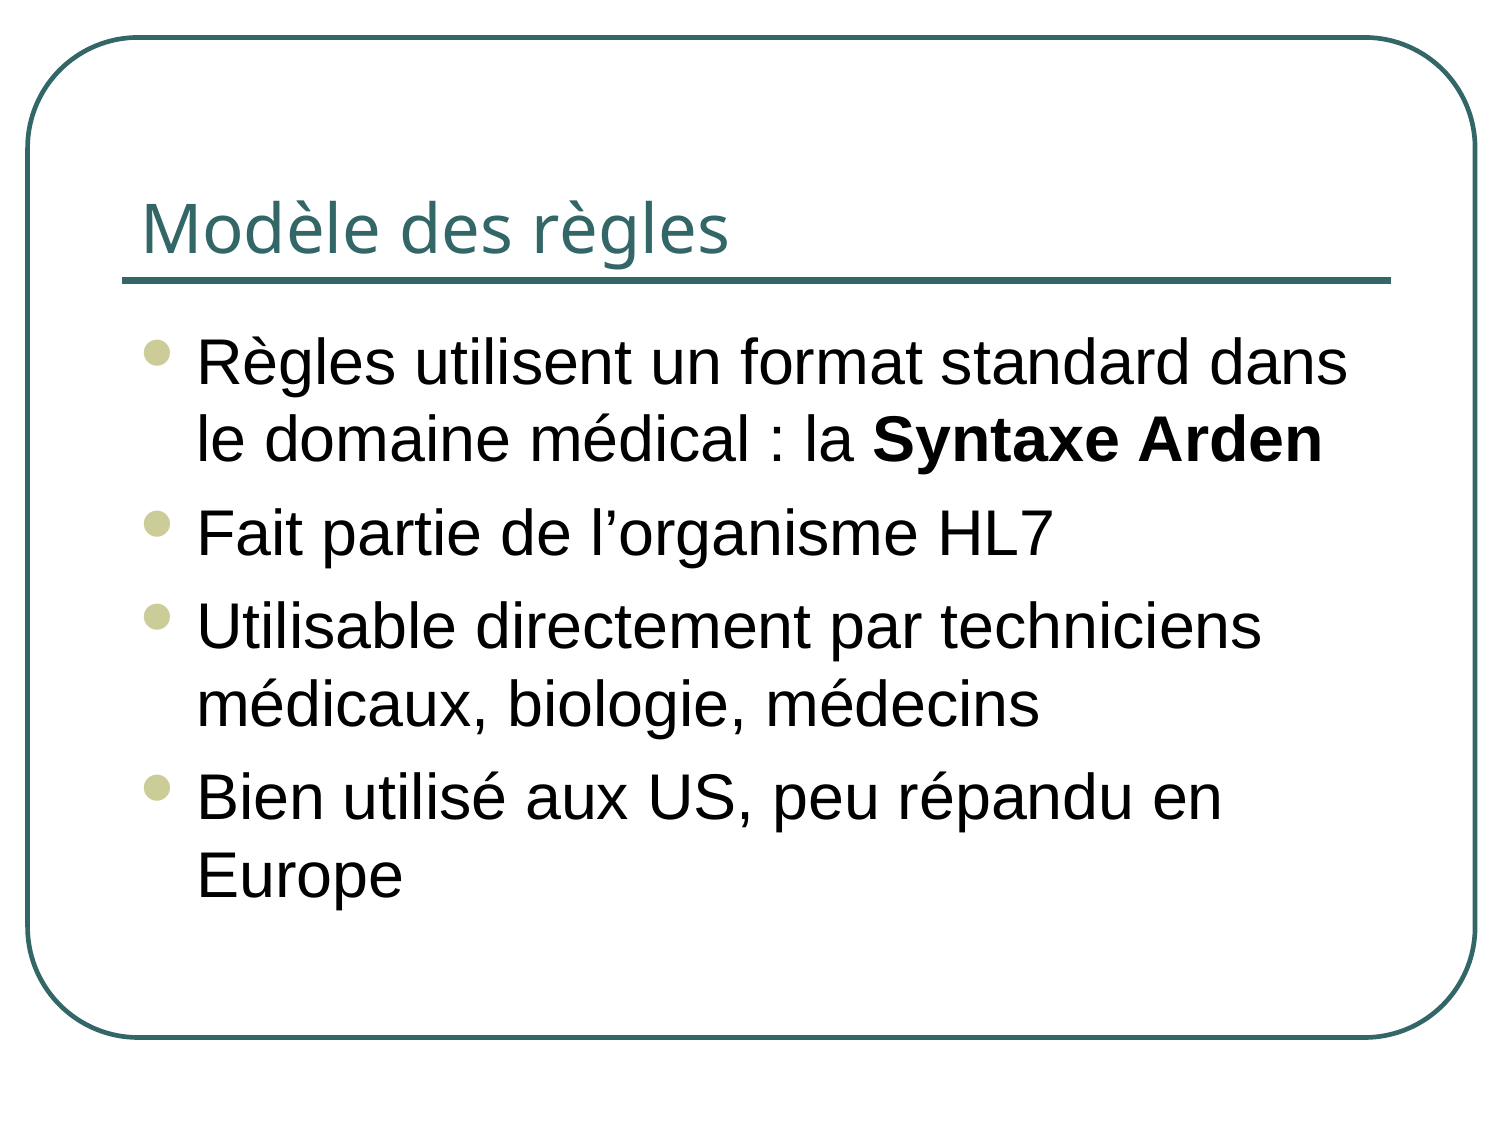

# Modèle des règles
Règles utilisent un format standard dans le domaine médical : la Syntaxe Arden
Fait partie de l’organisme HL7
Utilisable directement par techniciens médicaux, biologie, médecins
Bien utilisé aux US, peu répandu en Europe